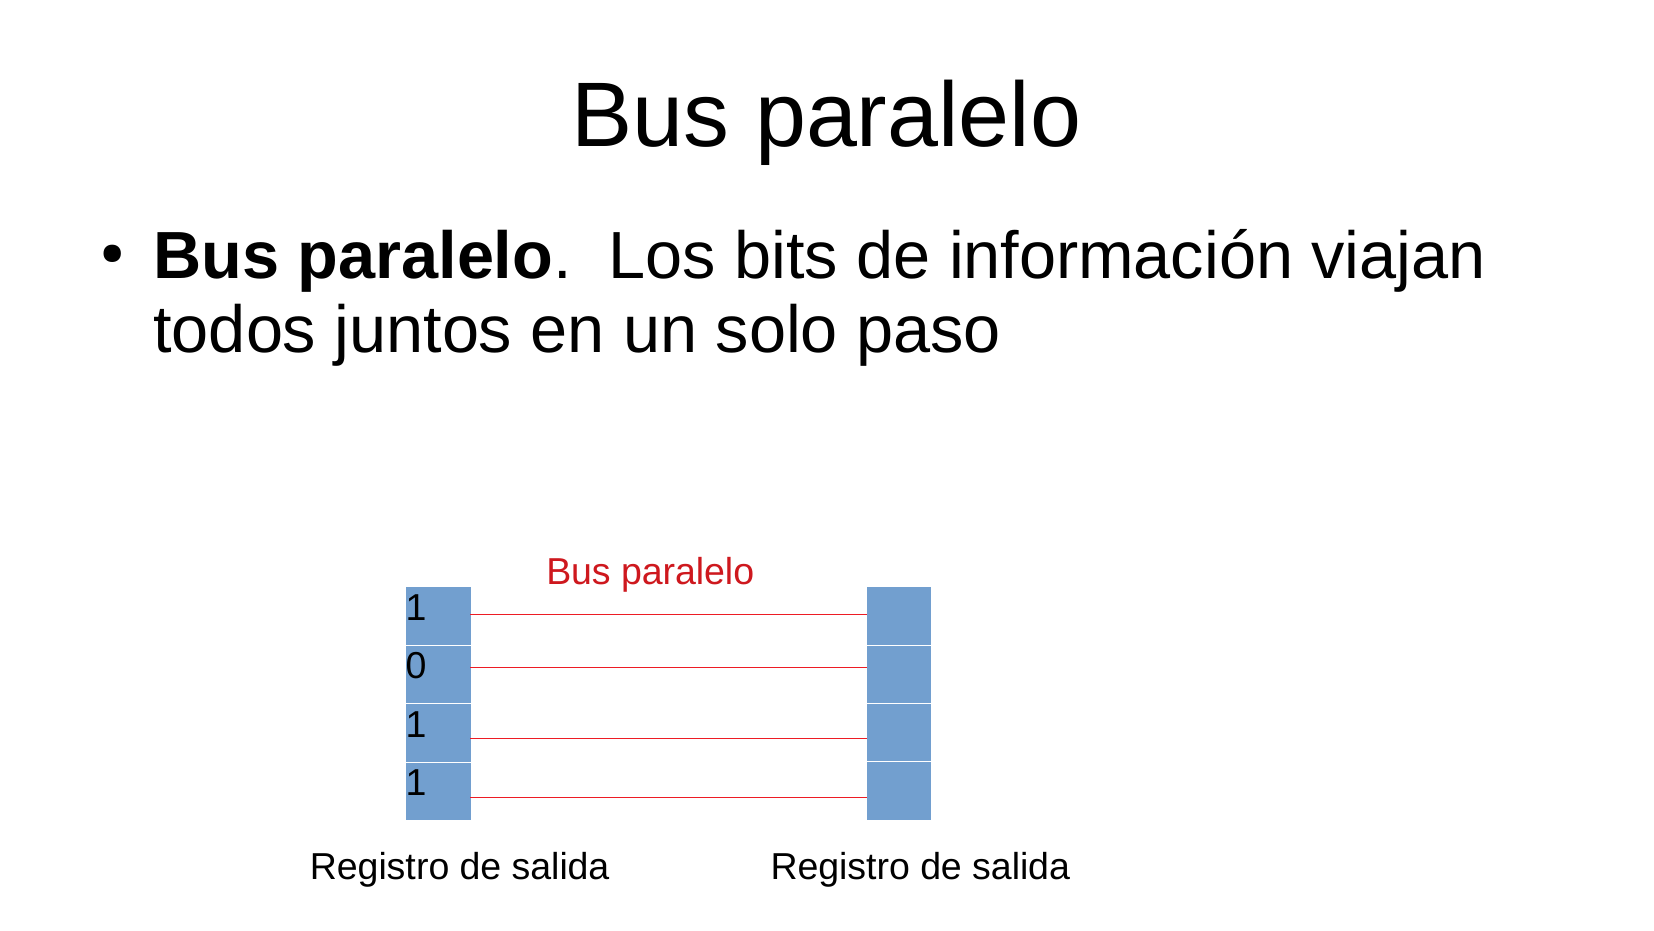

# Bus paralelo
Bus paralelo. Los bits de información viajan todos juntos en un solo paso
Bus paralelo
| |
| --- |
| |
| |
| |
| 1 |
| --- |
| 0 |
| 1 |
| 1 |
Registro de salida
Registro de salida